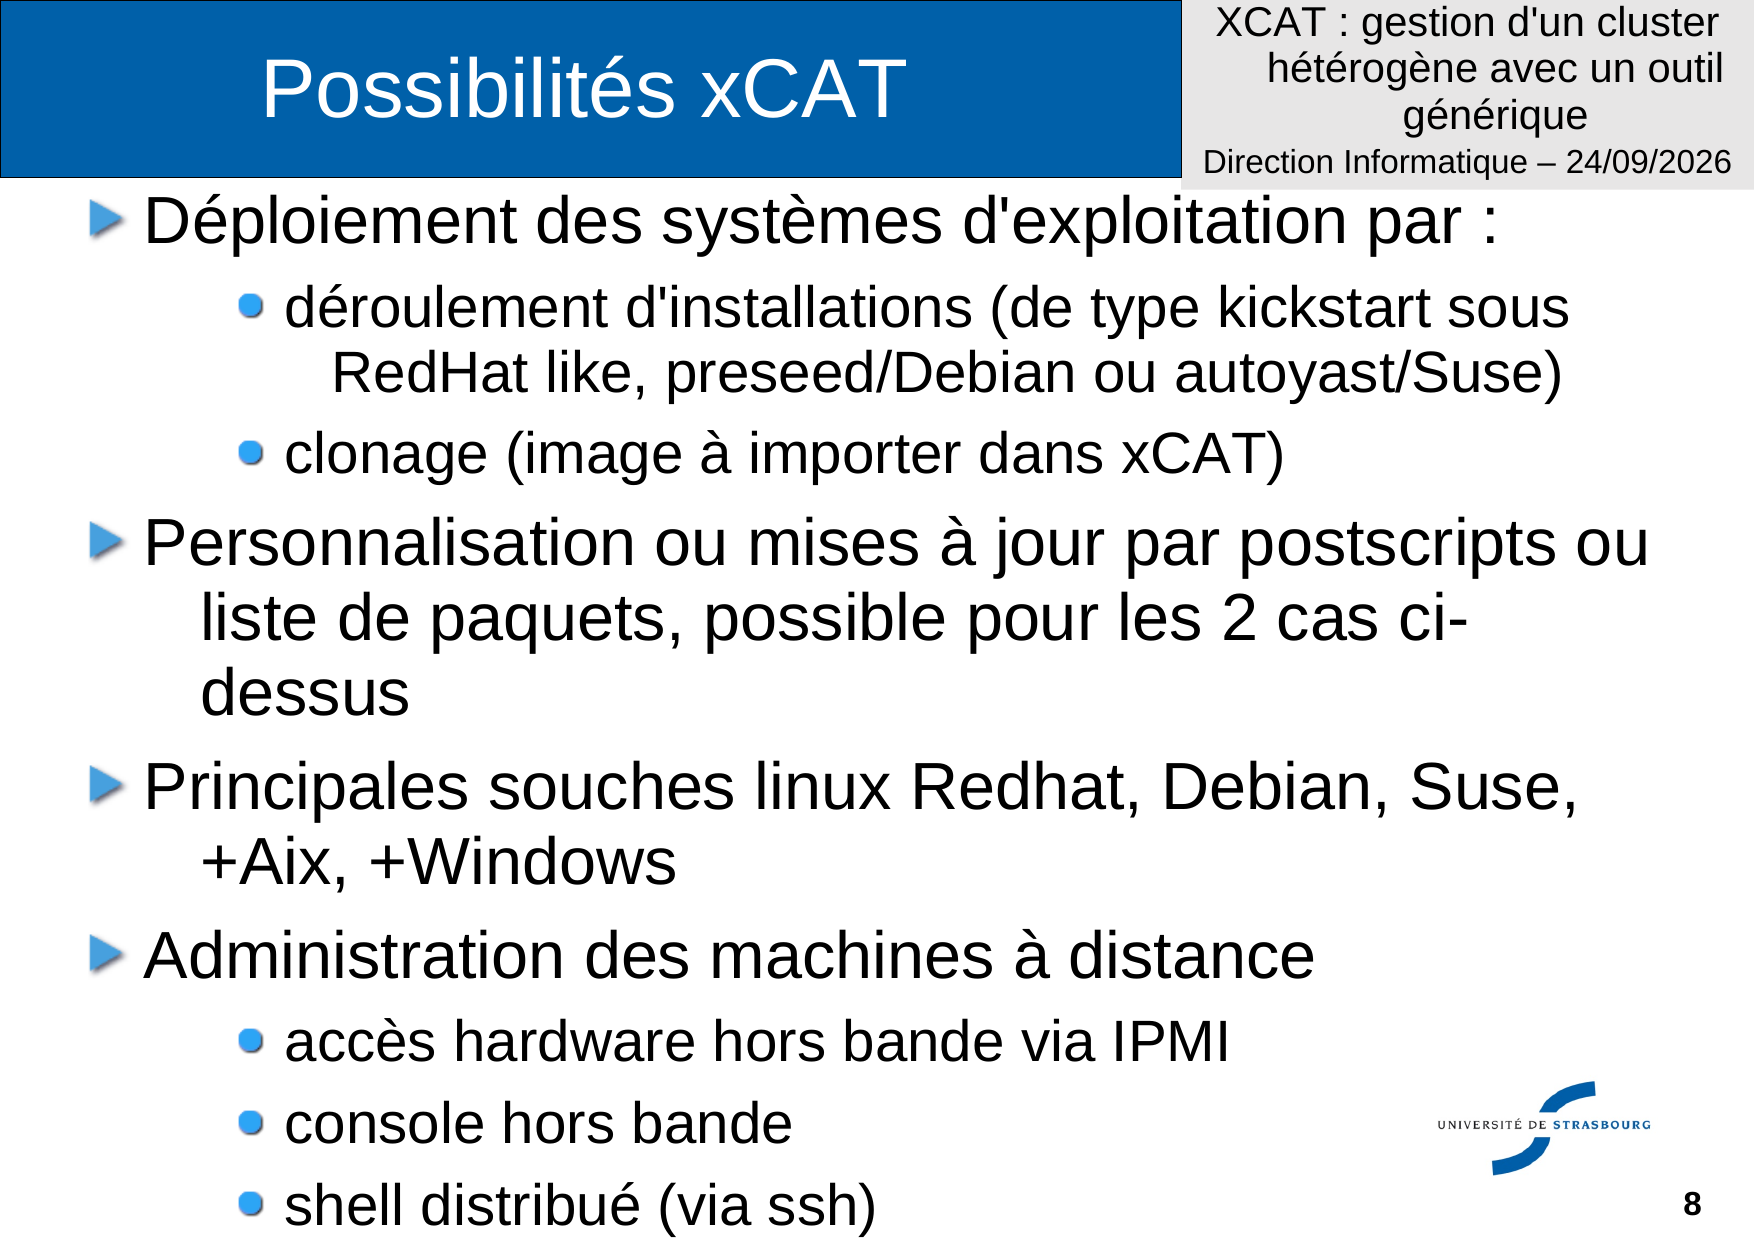

# Possibilités xCAT
Déploiement des systèmes d'exploitation par :
déroulement d'installations (de type kickstart sous RedHat like, preseed/Debian ou autoyast/Suse)
clonage (image à importer dans xCAT)
Personnalisation ou mises à jour par postscripts ou liste de paquets, possible pour les 2 cas ci-dessus
Principales souches linux Redhat, Debian, Suse, +Aix, +Windows
Administration des machines à distance
accès hardware hors bande via IPMI
console hors bande
shell distribué (via ssh)
8